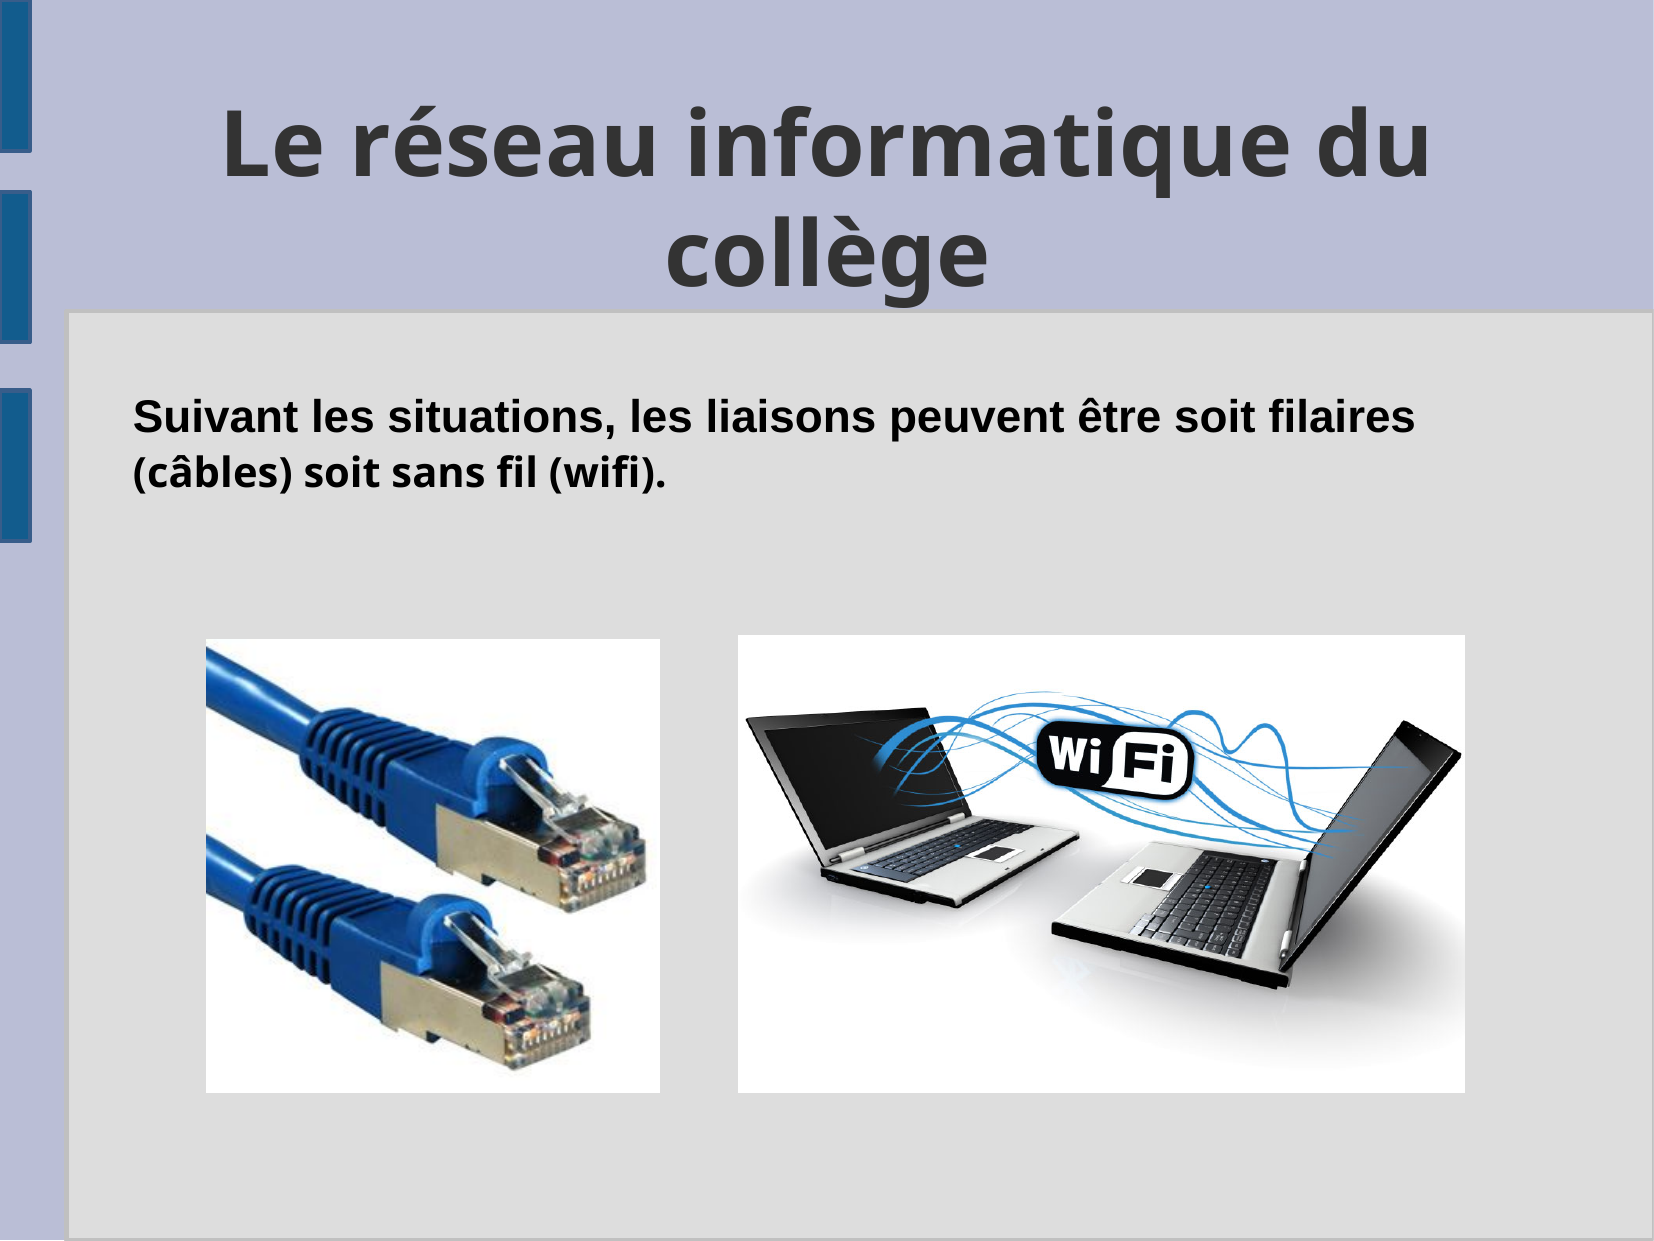

# Le réseau informatique du collège
Suivant les situations, les liaisons peuvent être soit filaires
(câbles) soit sans fil (wifi).